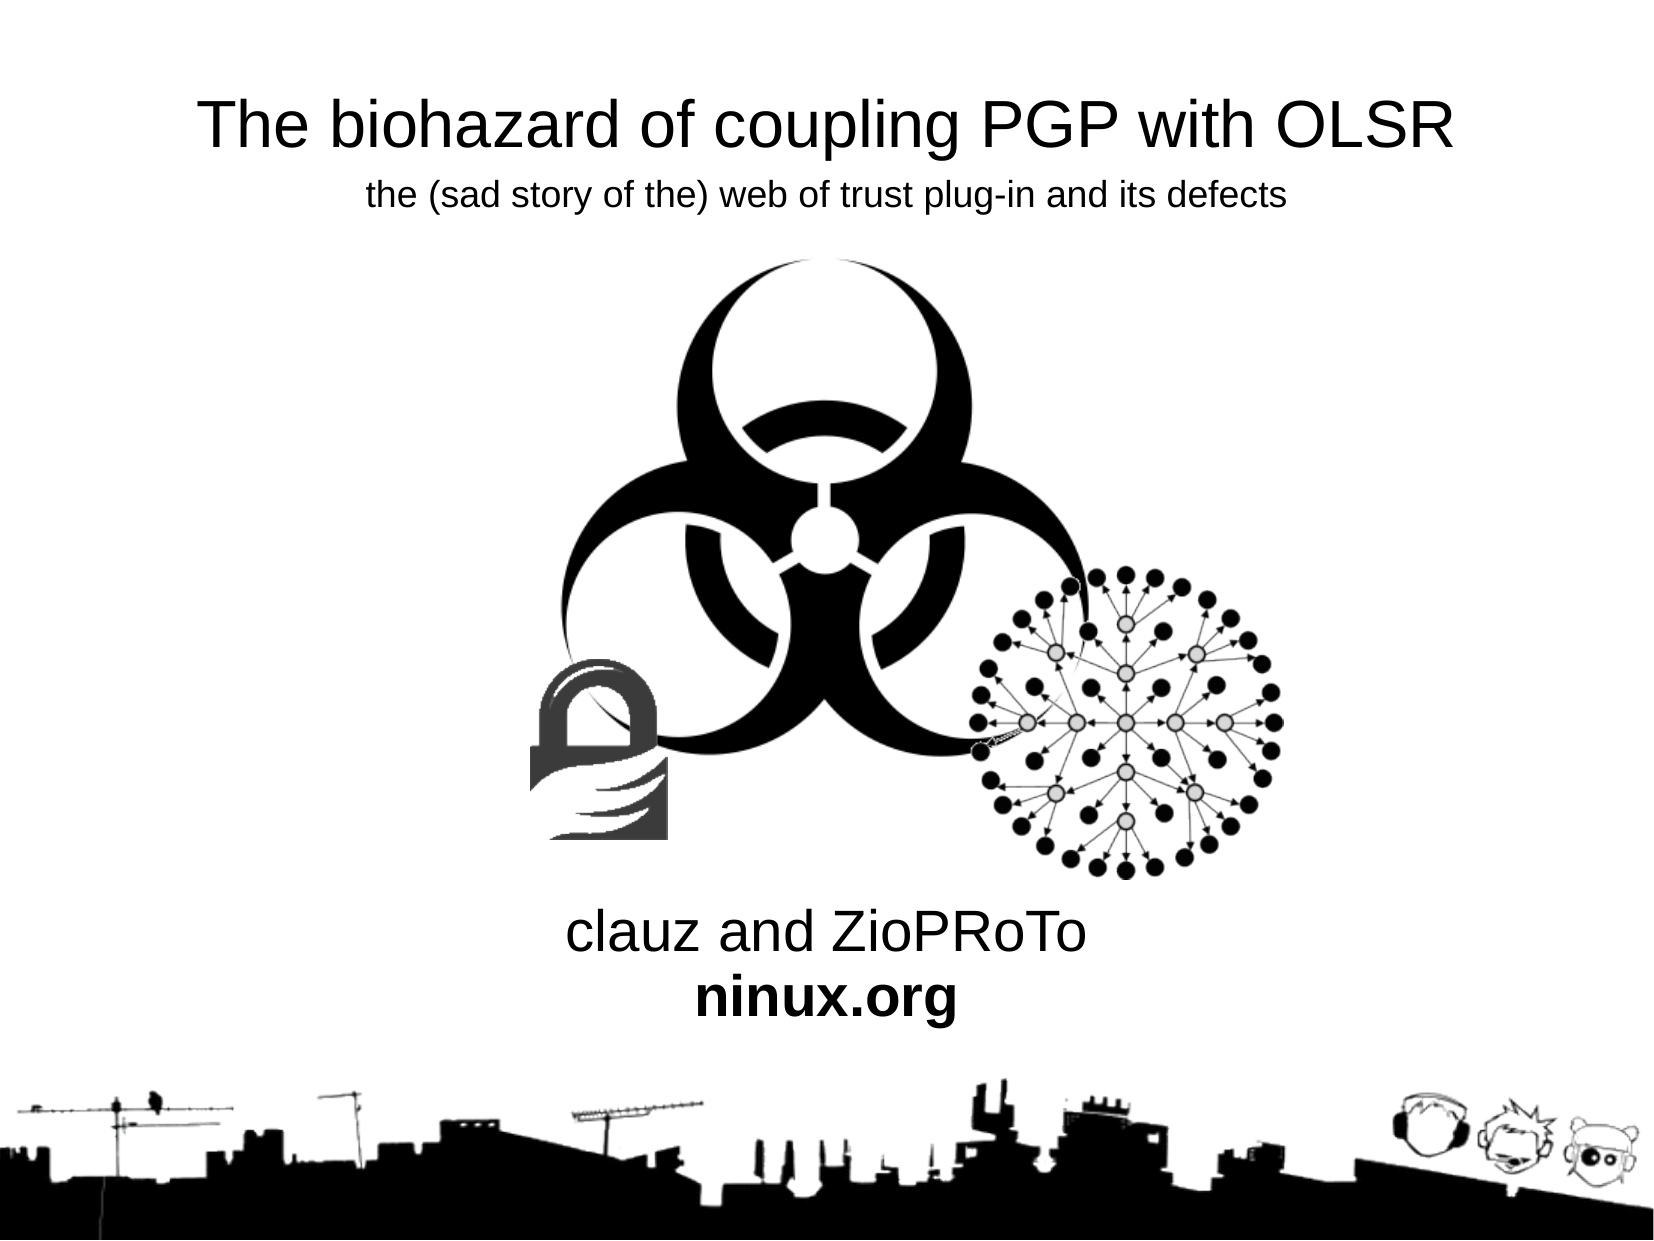

# The biohazard of coupling PGP with OLSR
the (sad story of the) web of trust plug-in and its defects
clauz and ZioPRoTo
ninux.org